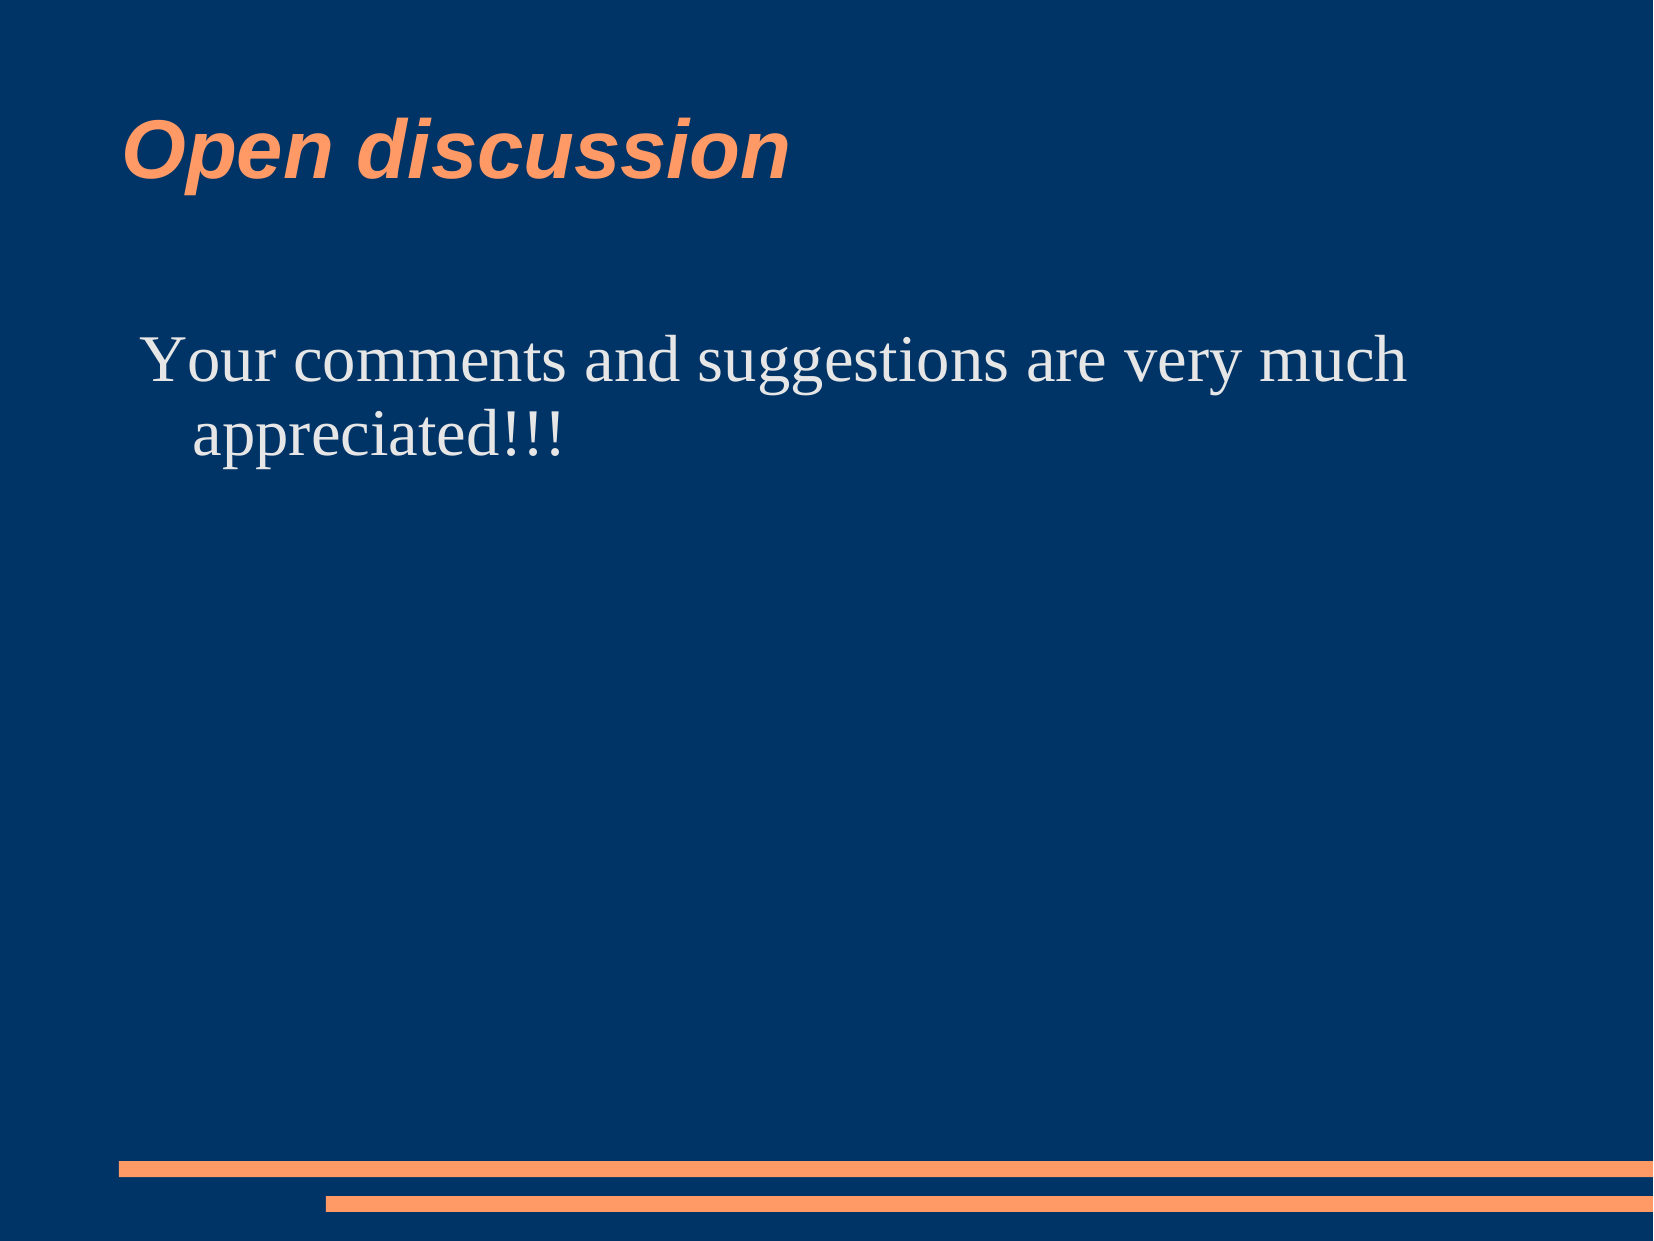

# Open discussion
Your comments and suggestions are very much appreciated!!!